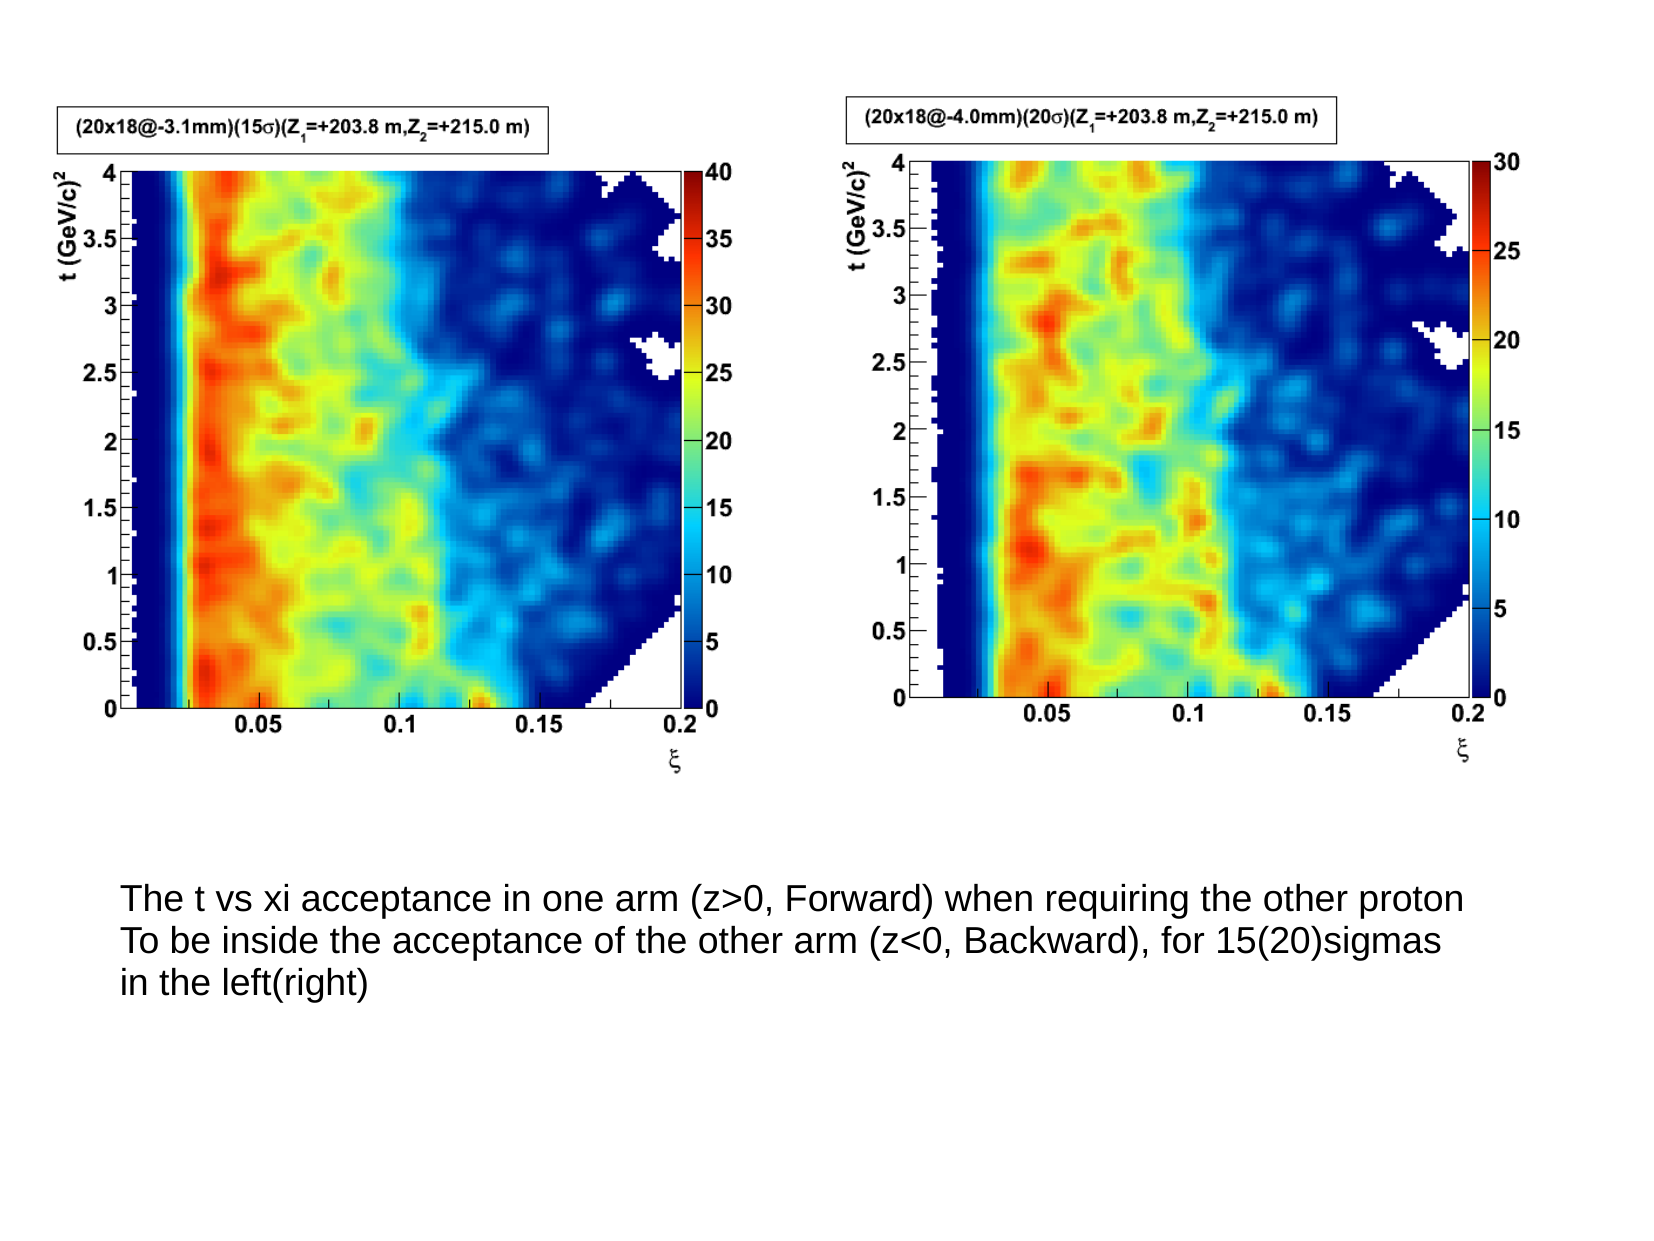

The t vs xi acceptance in one arm (z>0, Forward) when requiring the other proton
To be inside the acceptance of the other arm (z<0, Backward), for 15(20)sigmas
in the left(right)